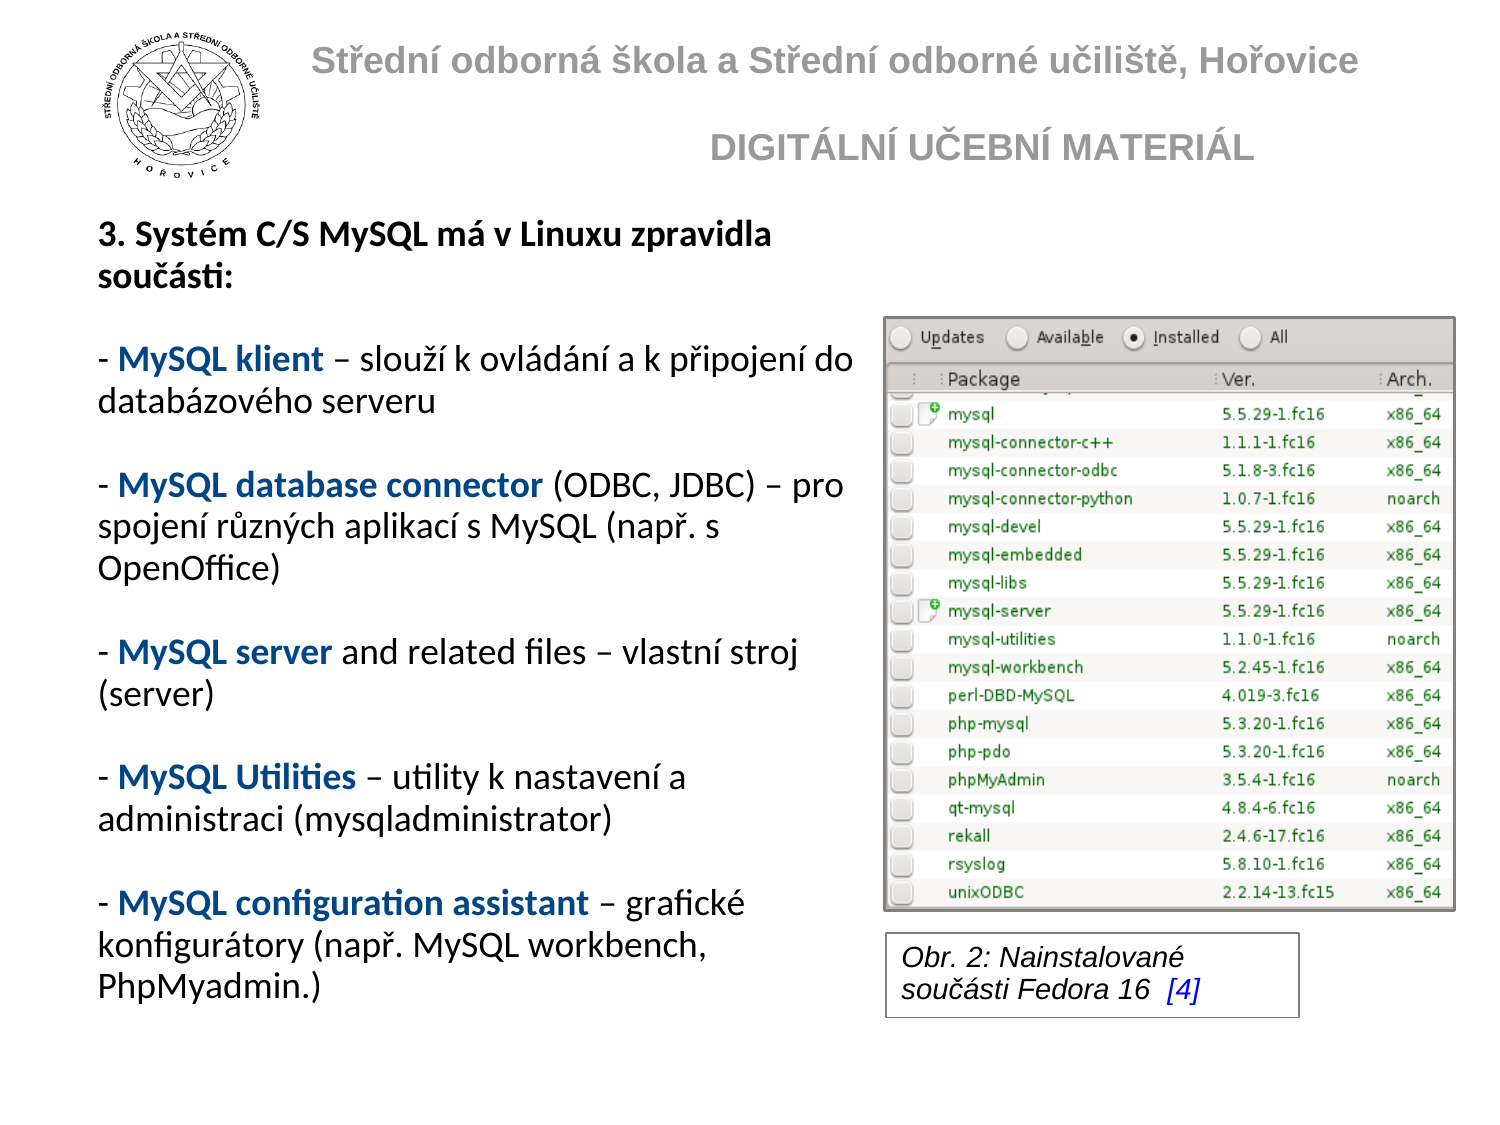

3. Systém C/S MySQL má v Linuxu zpravidla součásti:
- MySQL klient – slouží k ovládání a k připojení do databázového serveru
- MySQL database connector (ODBC, JDBC) – pro spojení různých aplikací s MySQL (např. s OpenOffice)
- MySQL server and related files – vlastní stroj (server)
- MySQL Utilities – utility k nastavení a administraci (mysqladministrator)
- MySQL configuration assistant – grafické konfigurátory (např. MySQL workbench, PhpMyadmin.)
Obr. 2: Nainstalované součásti Fedora 16 [4]